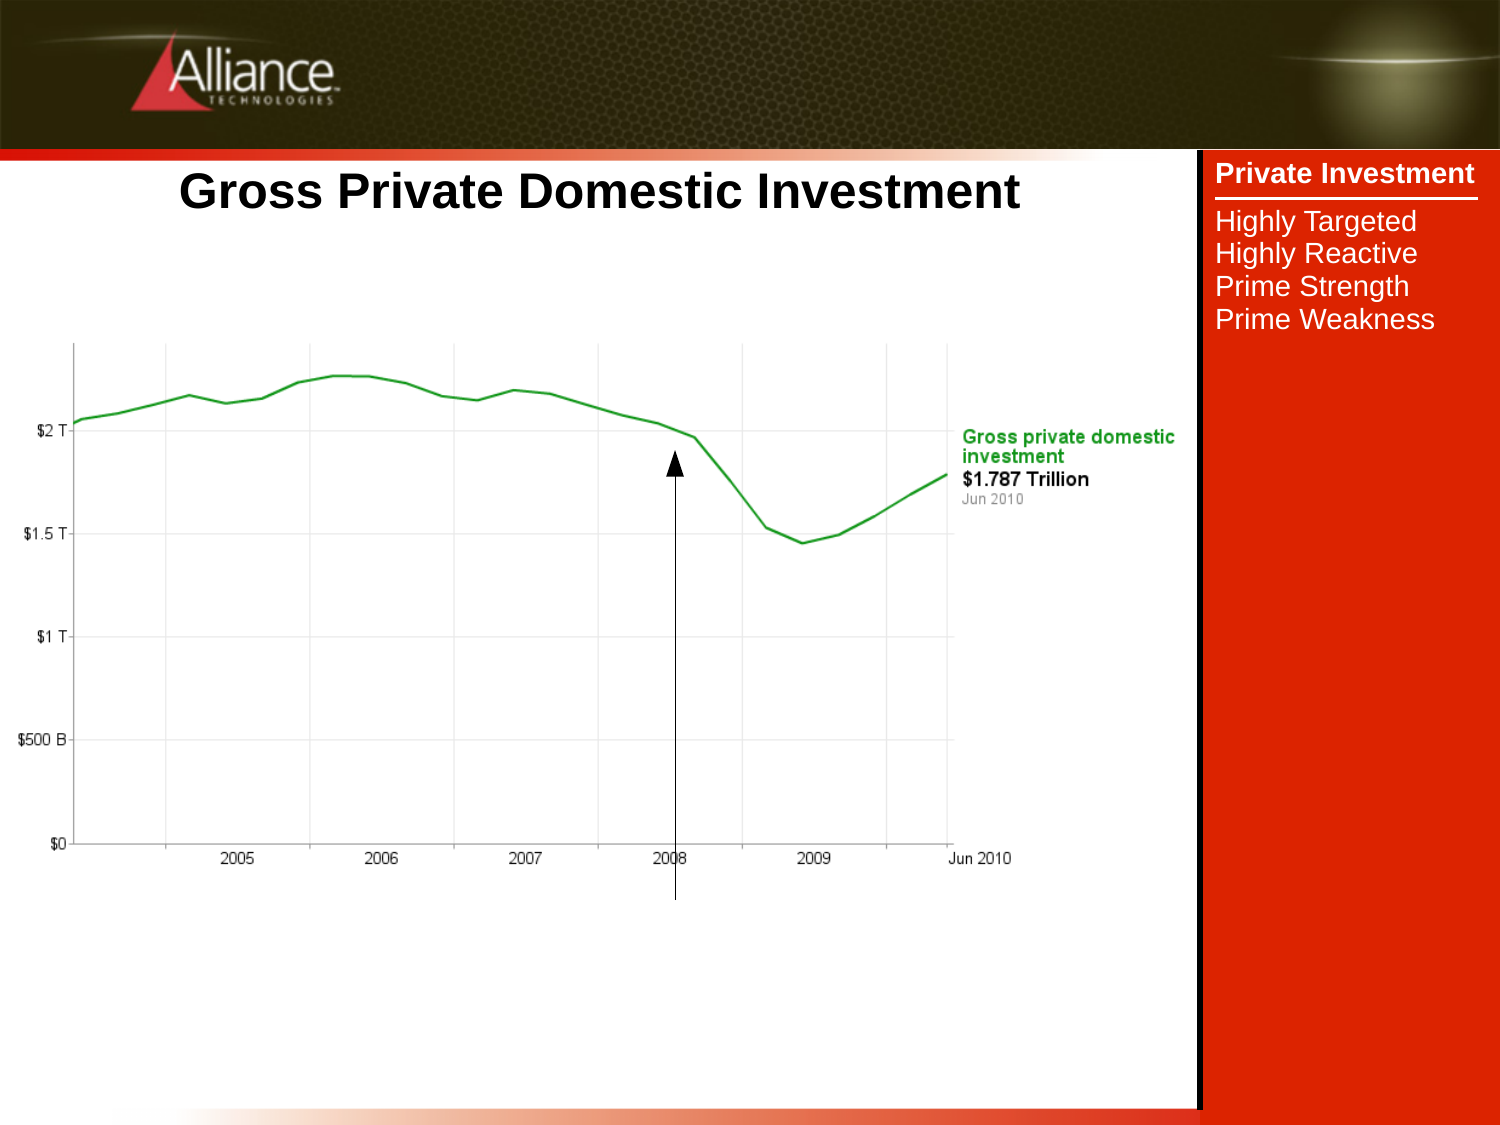

Private Investment
Gross Private Domestic Investment
Highly Targeted
Highly Reactive
Prime Strength
Prime Weakness